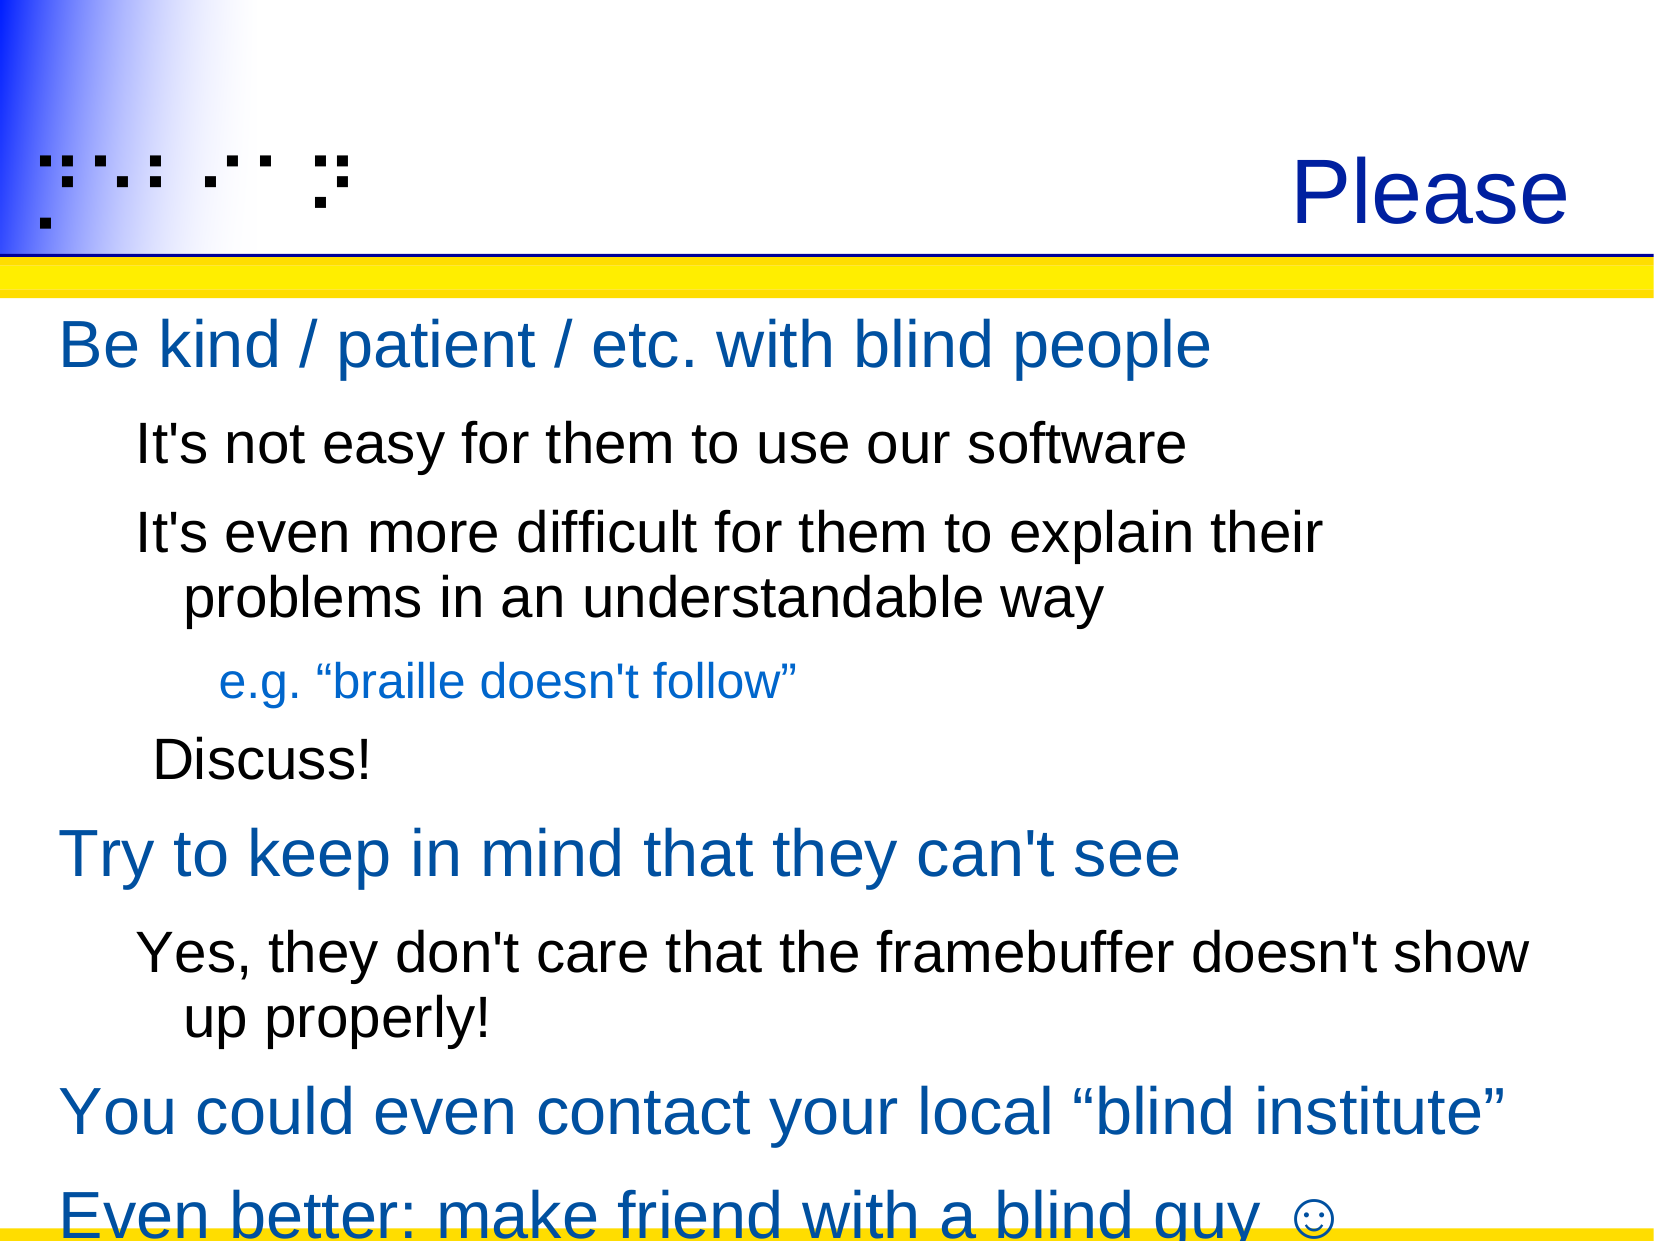

# Please
Be kind / patient / etc. with blind people
It's not easy for them to use our software
It's even more difficult for them to explain their problems in an understandable way
e.g. “braille doesn't follow”
 Discuss!
Try to keep in mind that they can't see
Yes, they don't care that the framebuffer doesn't show up properly!
You could even contact your local “blind institute”
Even better: make friend with a blind guy ☺